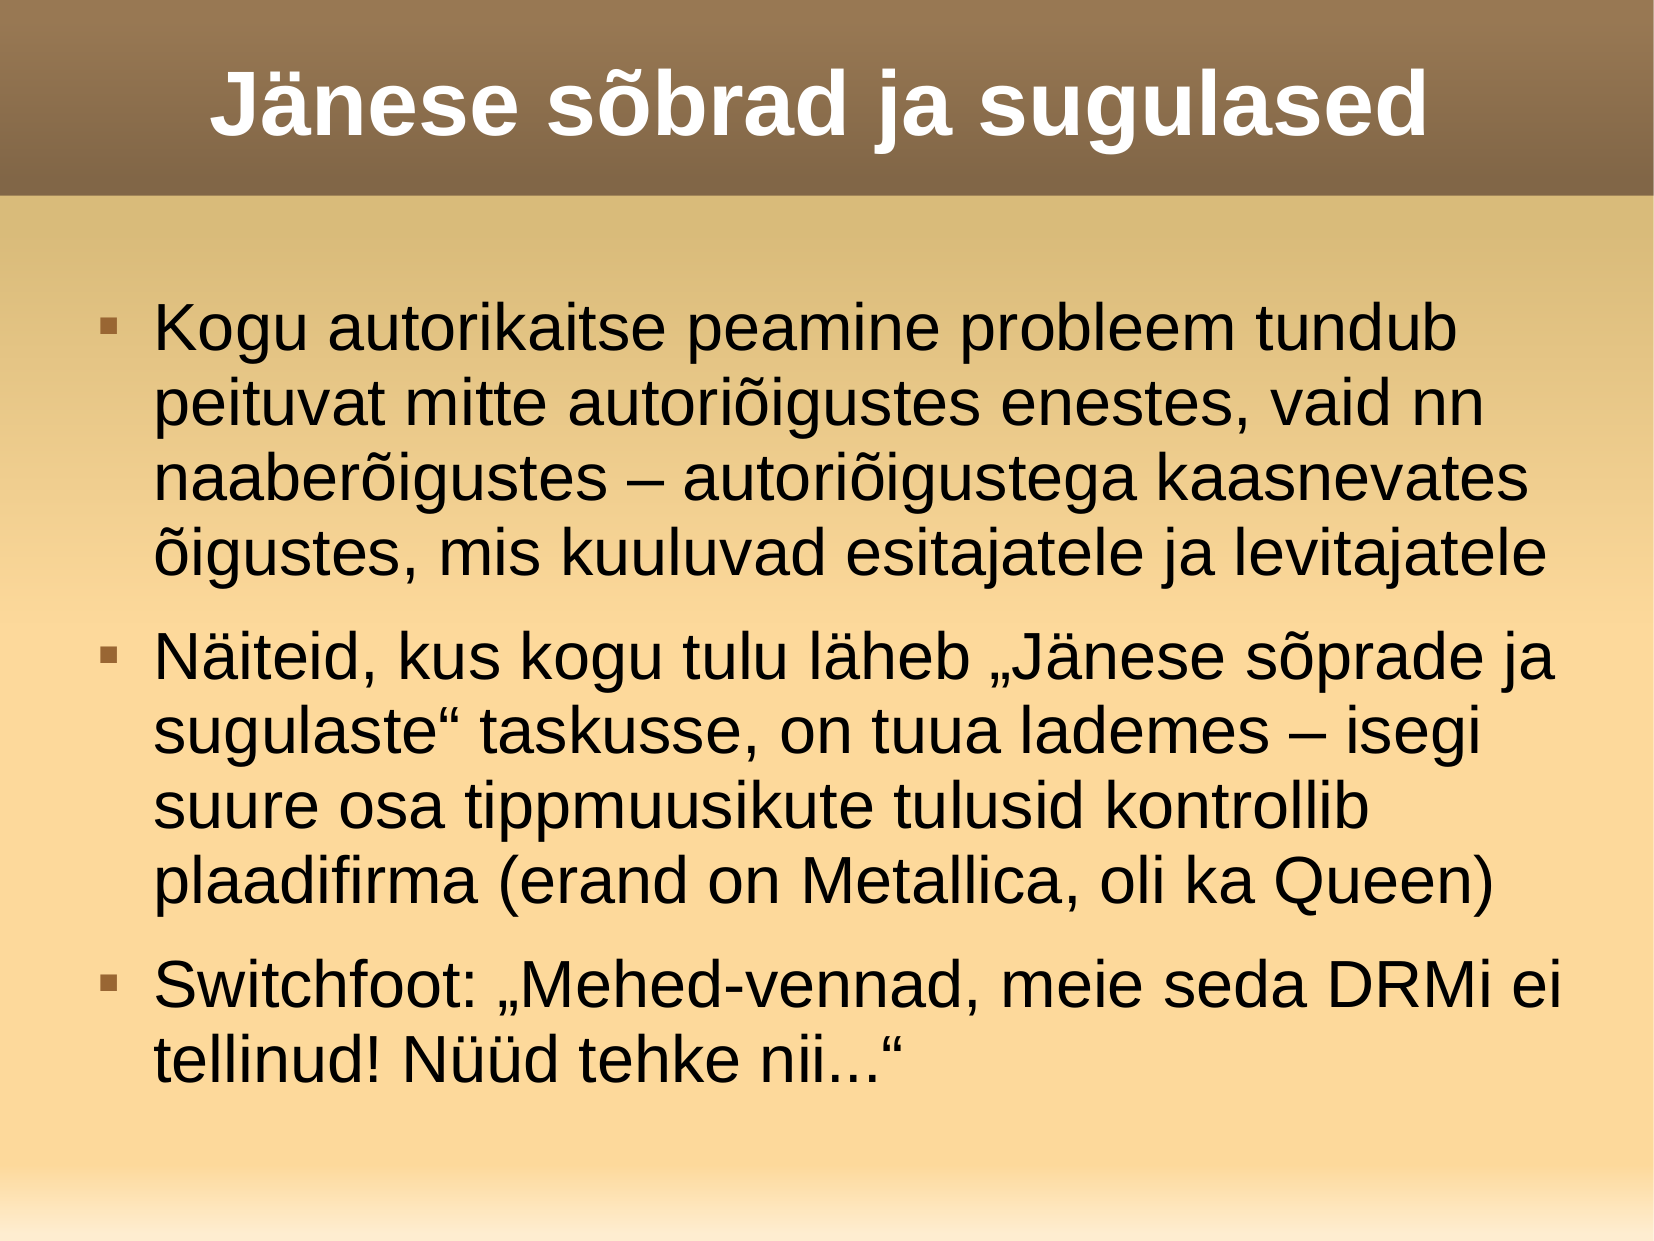

# Jänese sõbrad ja sugulased
Kogu autorikaitse peamine probleem tundub peituvat mitte autoriõigustes enestes, vaid nn naaberõigustes – autoriõigustega kaasnevates õigustes, mis kuuluvad esitajatele ja levitajatele
Näiteid, kus kogu tulu läheb „Jänese sõprade ja sugulaste“ taskusse, on tuua lademes – isegi suure osa tippmuusikute tulusid kontrollib plaadifirma (erand on Metallica, oli ka Queen)
Switchfoot: „Mehed-vennad, meie seda DRMi ei tellinud! Nüüd tehke nii...“